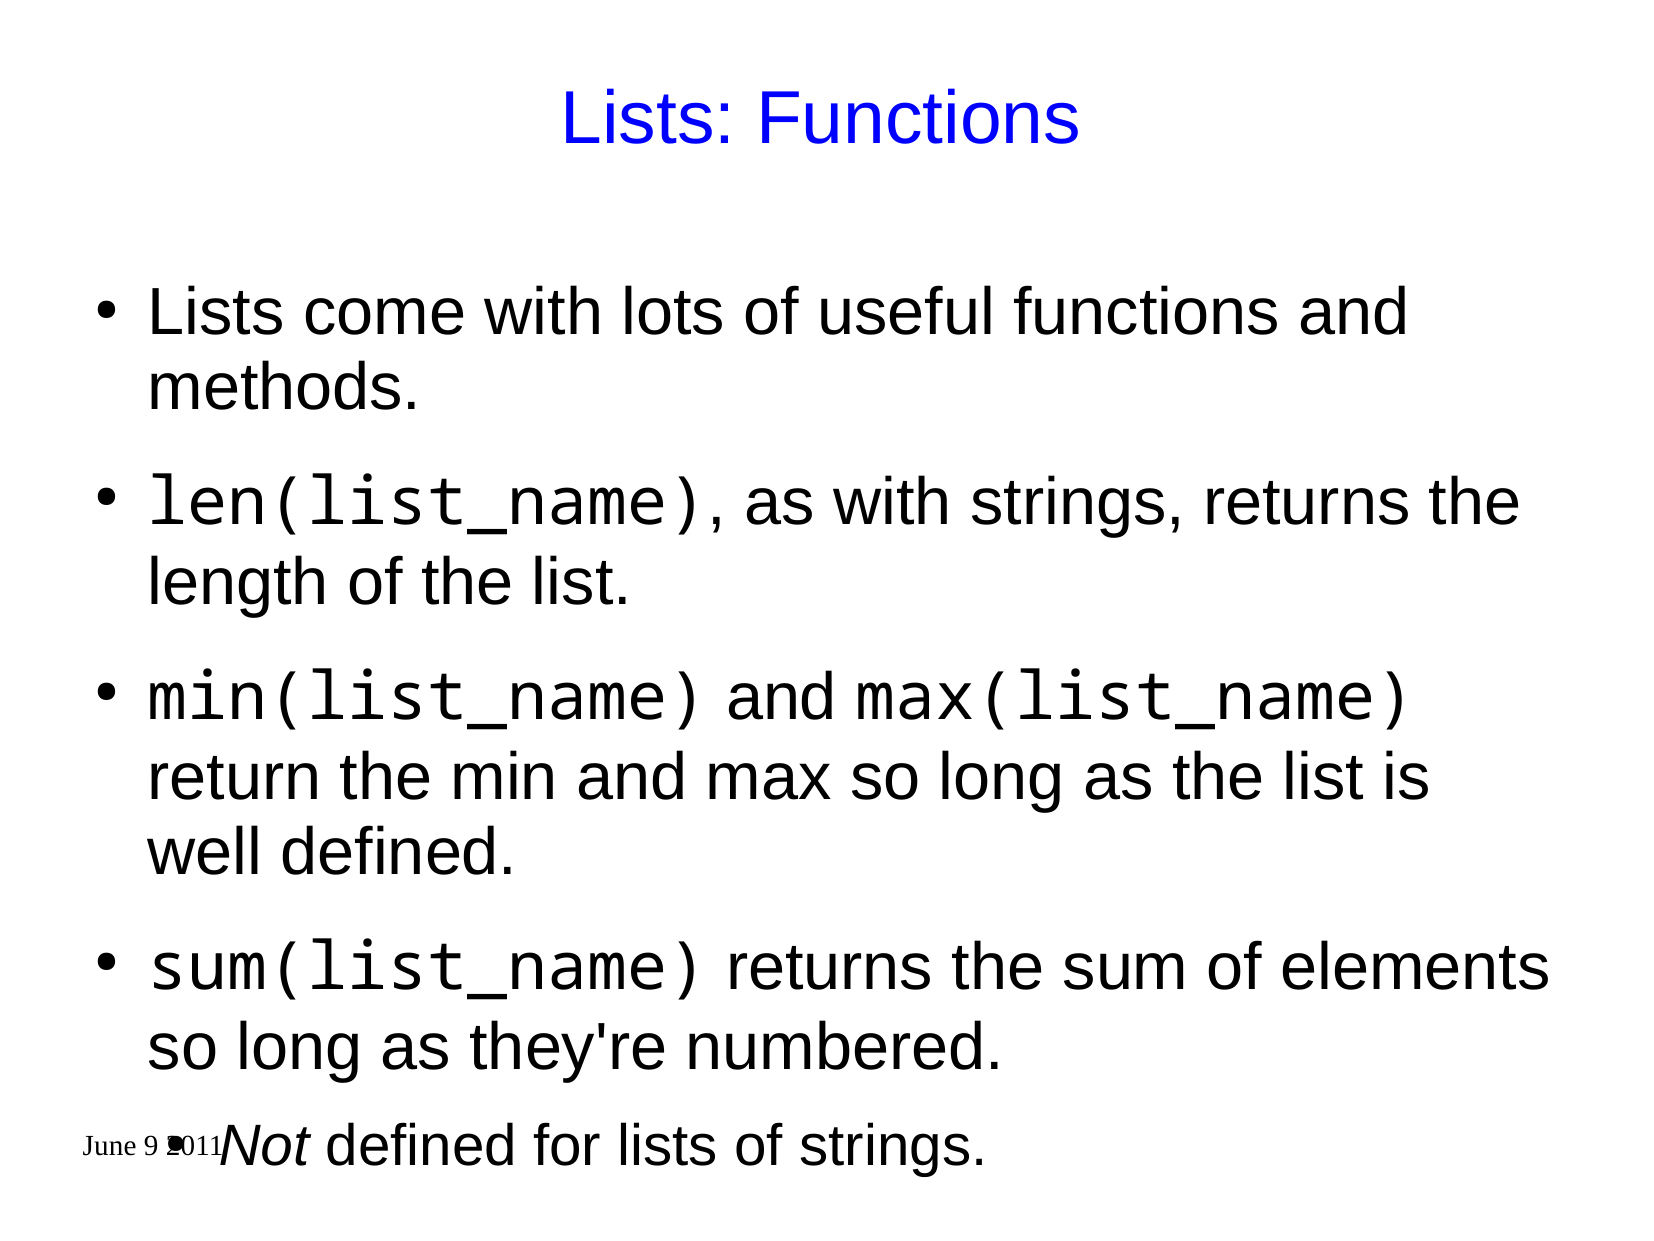

# Lists: Functions
Lists come with lots of useful functions and methods.
len(list_name), as with strings, returns the length of the list.
min(list_name) and max(list_name) return the min and max so long as the list is well defined.
sum(list_name) returns the sum of elements so long as they're numbered.
Not defined for lists of strings.
June 9 2011